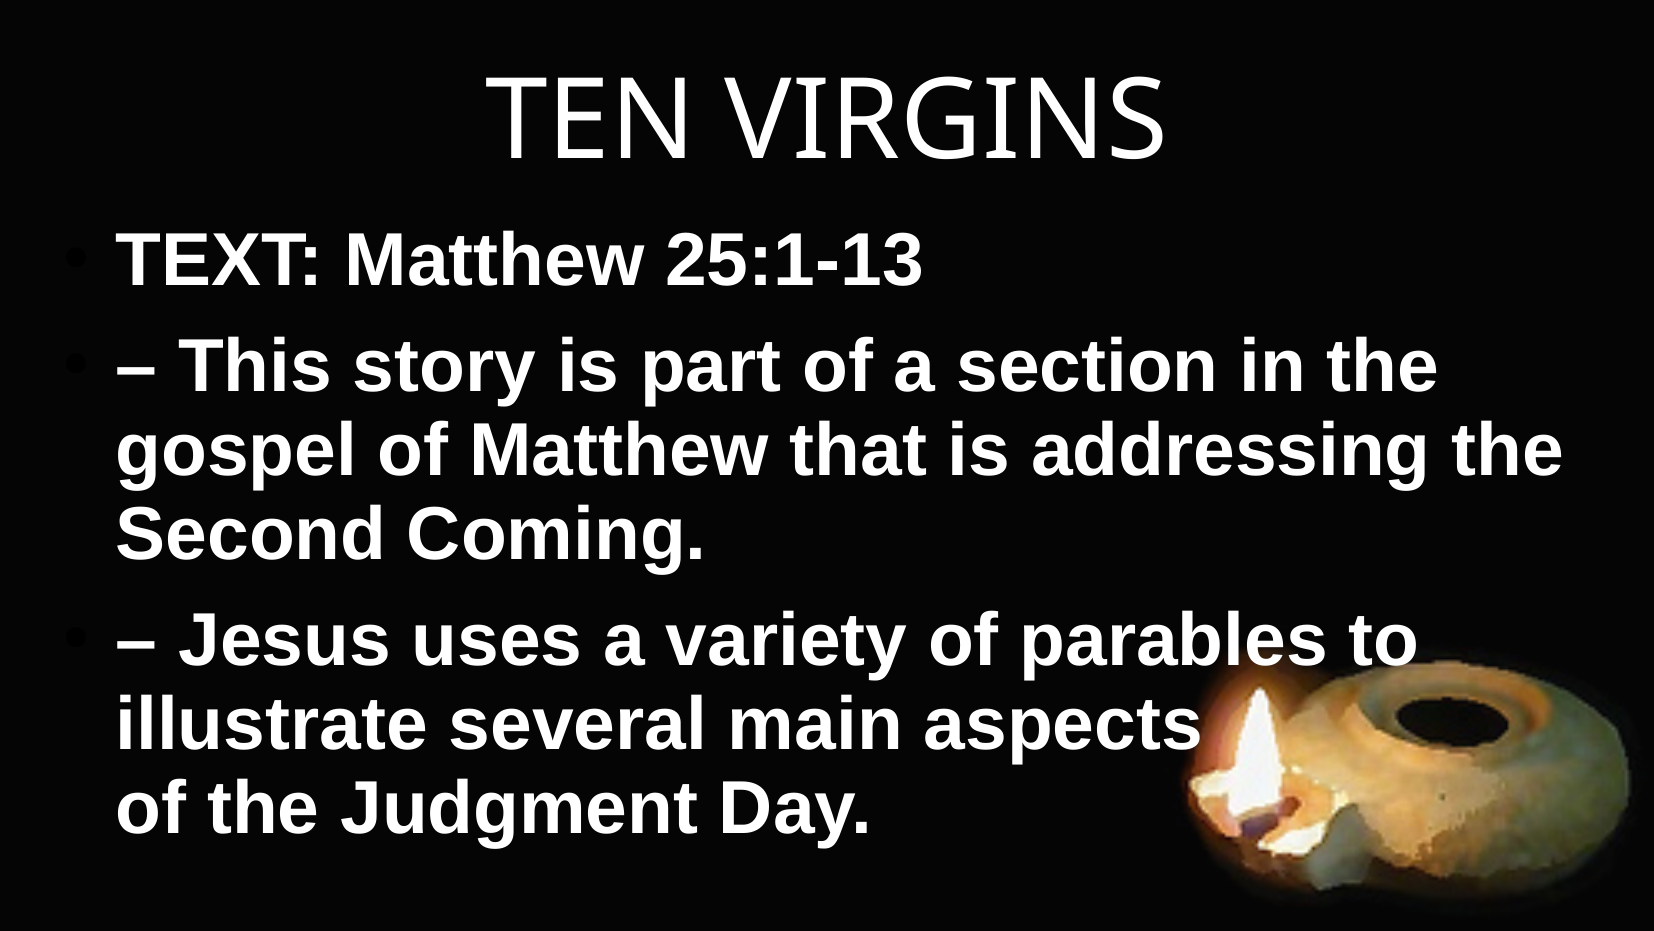

# TEN VIRGINS
TEXT: Matthew 25:1-13
– This story is part of a section in the gospel of Matthew that is addressing the Second Coming.
– Jesus uses a variety of parables to illustrate several main aspects of the Judgment Day.